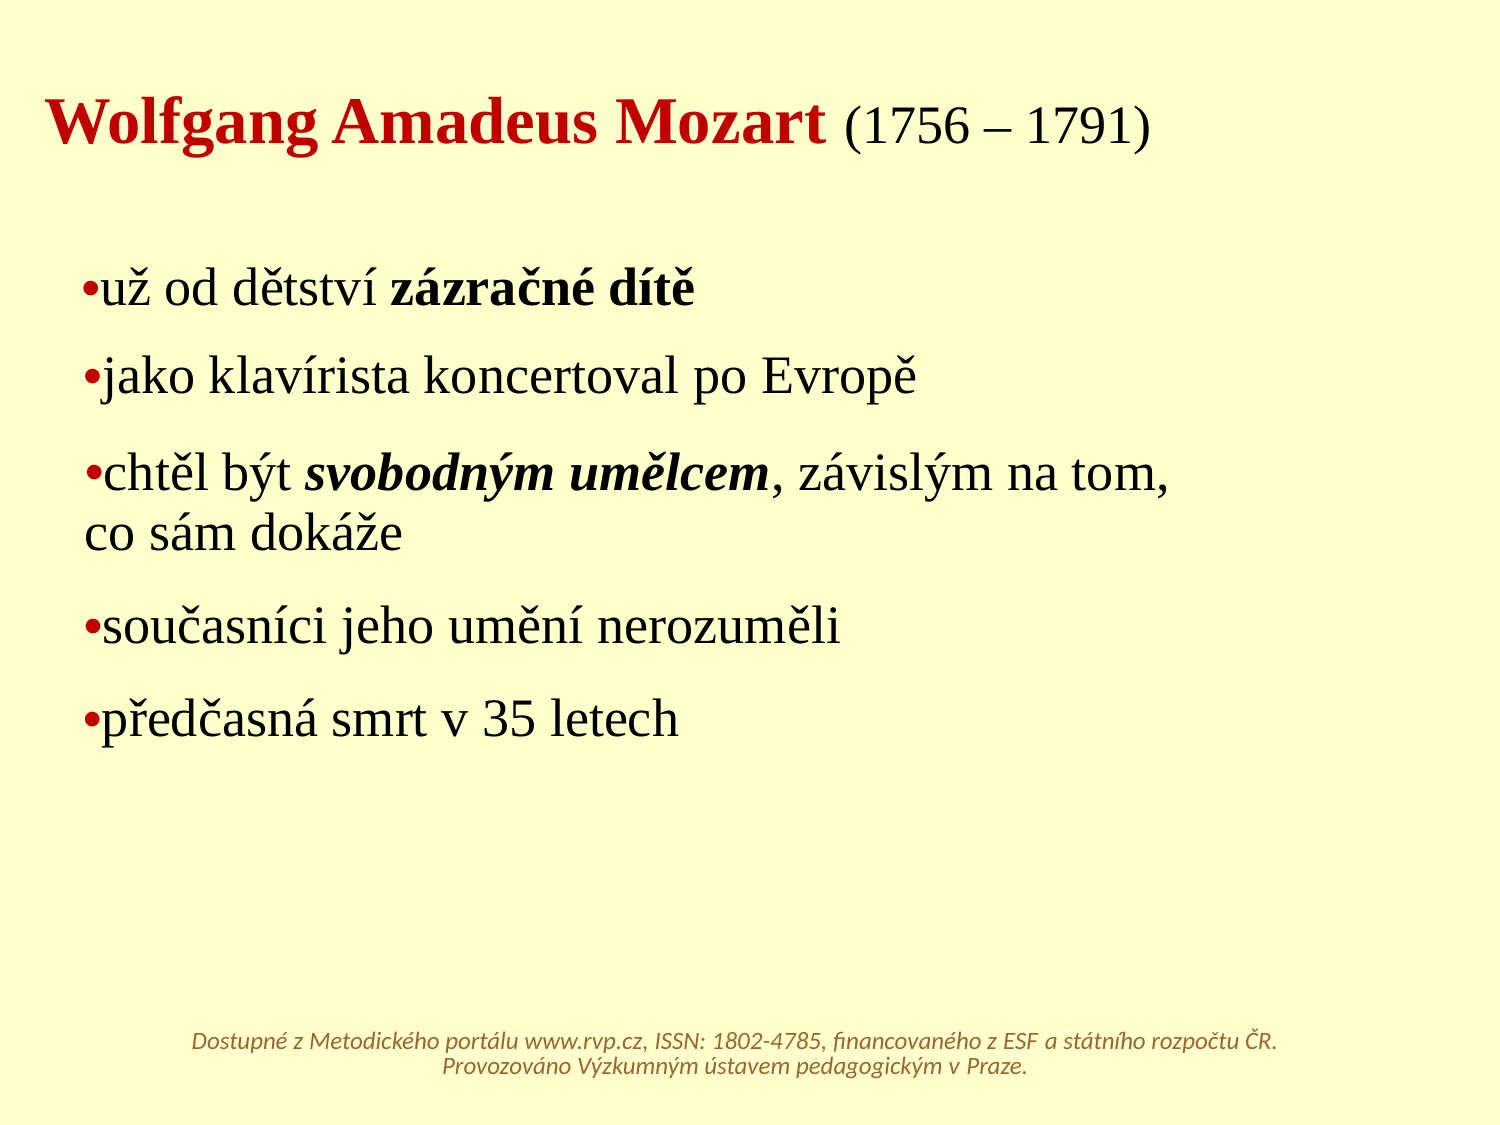

Wolfgang Amadeus Mozart (1756 – 1791)
už od dětství zázračné dítě
jako klavírista koncertoval po Evropě
chtěl být svobodným umělcem, závislým na tom,
co sám dokáže
současníci jeho umění nerozuměli
předčasná smrt v 35 letech
Dostupné z Metodického portálu www.rvp.cz, ISSN: 1802-4785, financovaného z ESF a státního rozpočtu ČR. Provozováno Výzkumným ústavem pedagogickým v Praze.